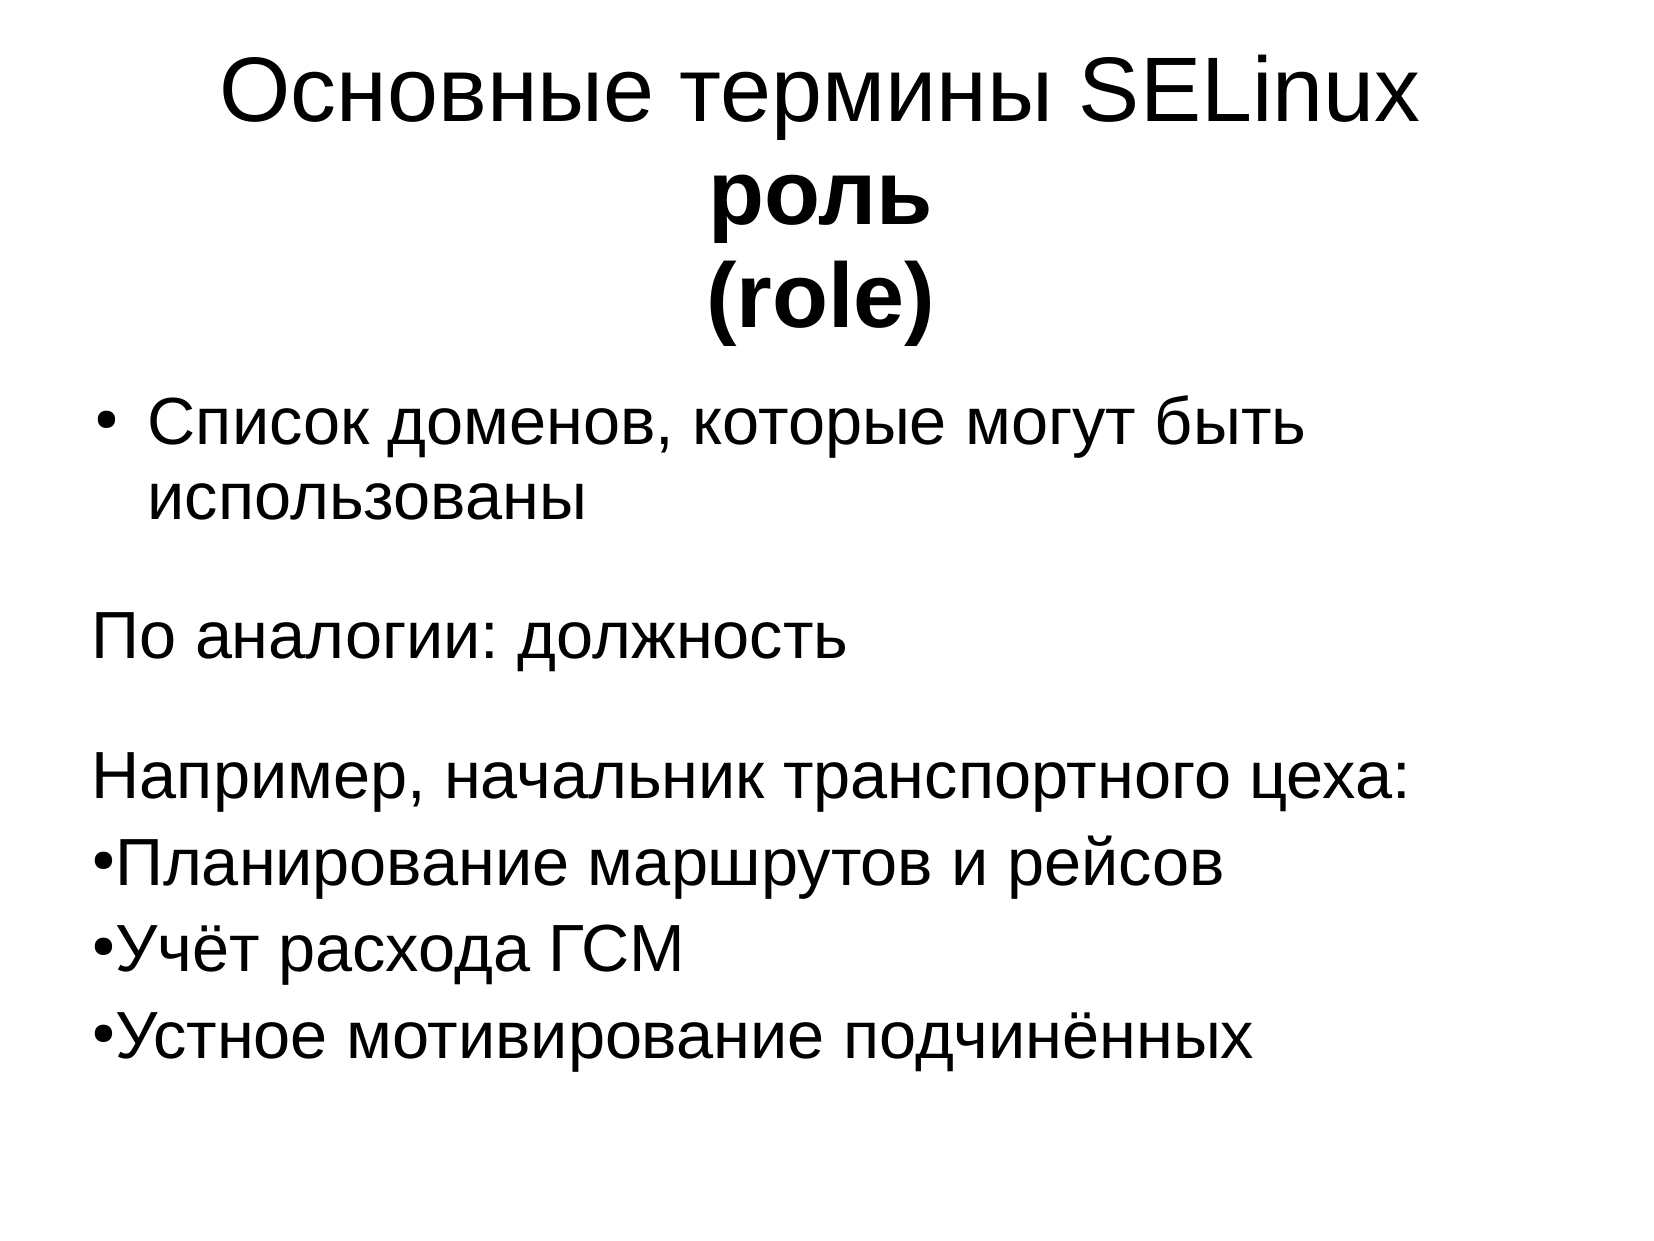

Основные термины SELinux
роль
(role)
# Список доменов, которые могут быть использованы
По аналогии: должность
Например, начальник транспортного цеха:
Планирование маршрутов и рейсов
Учёт расхода ГСМ
Устное мотивирование подчинённых